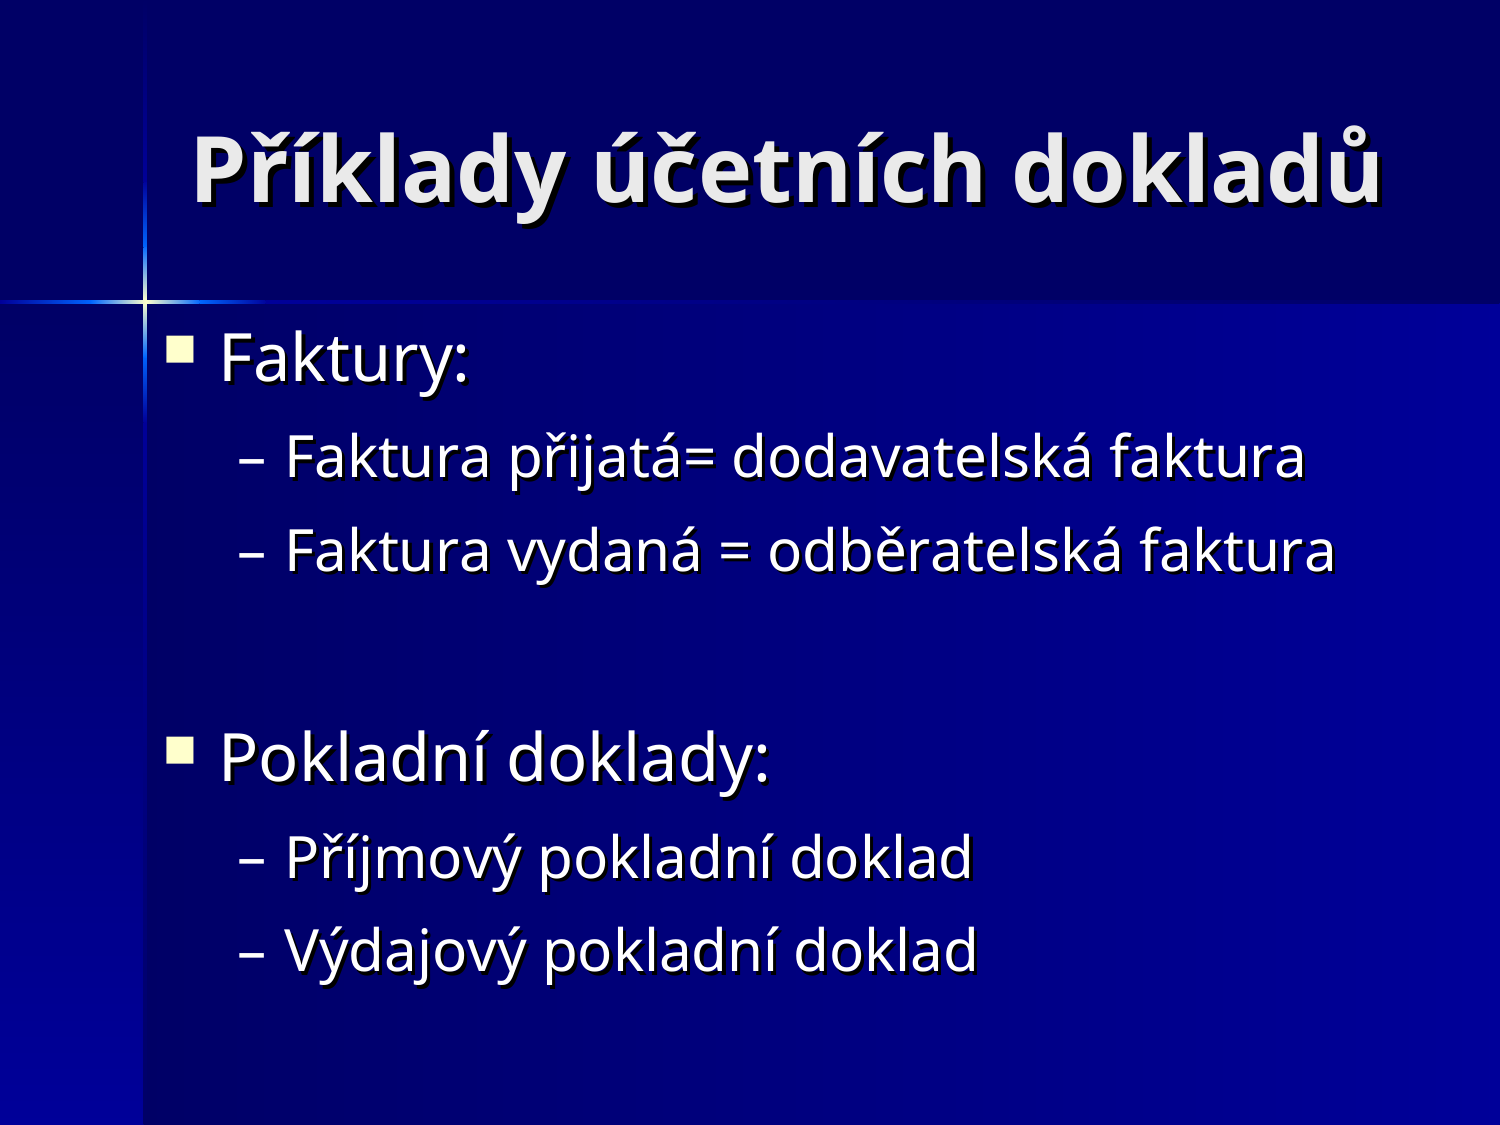

# Příklady účetních dokladů
Faktury:
Faktura přijatá= dodavatelská faktura
Faktura vydaná = odběratelská faktura
Pokladní doklady:
Příjmový pokladní doklad
Výdajový pokladní doklad